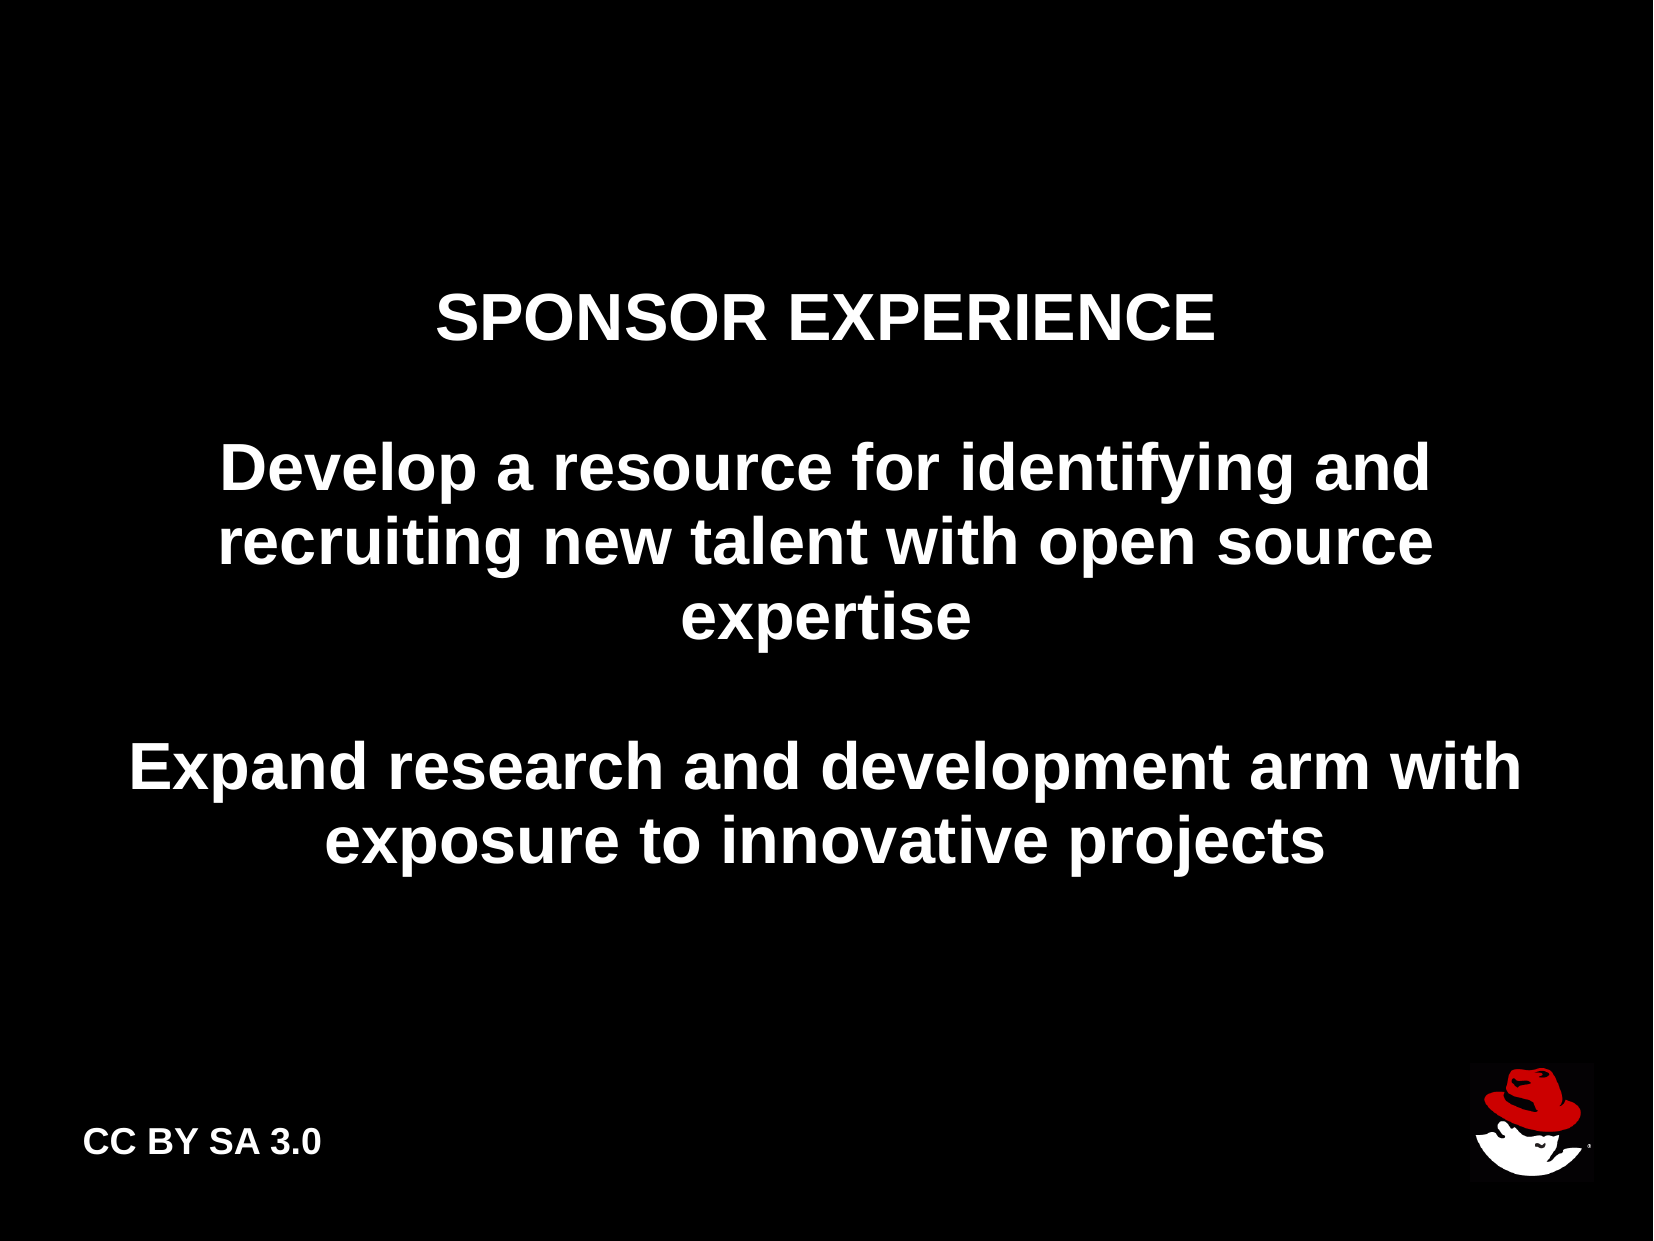

# SPONSOR EXPERIENCE
Develop a resource for identifying and recruiting new talent with open source expertise
Expand research and development arm with exposure to innovative projects
CC BY SA 3.0